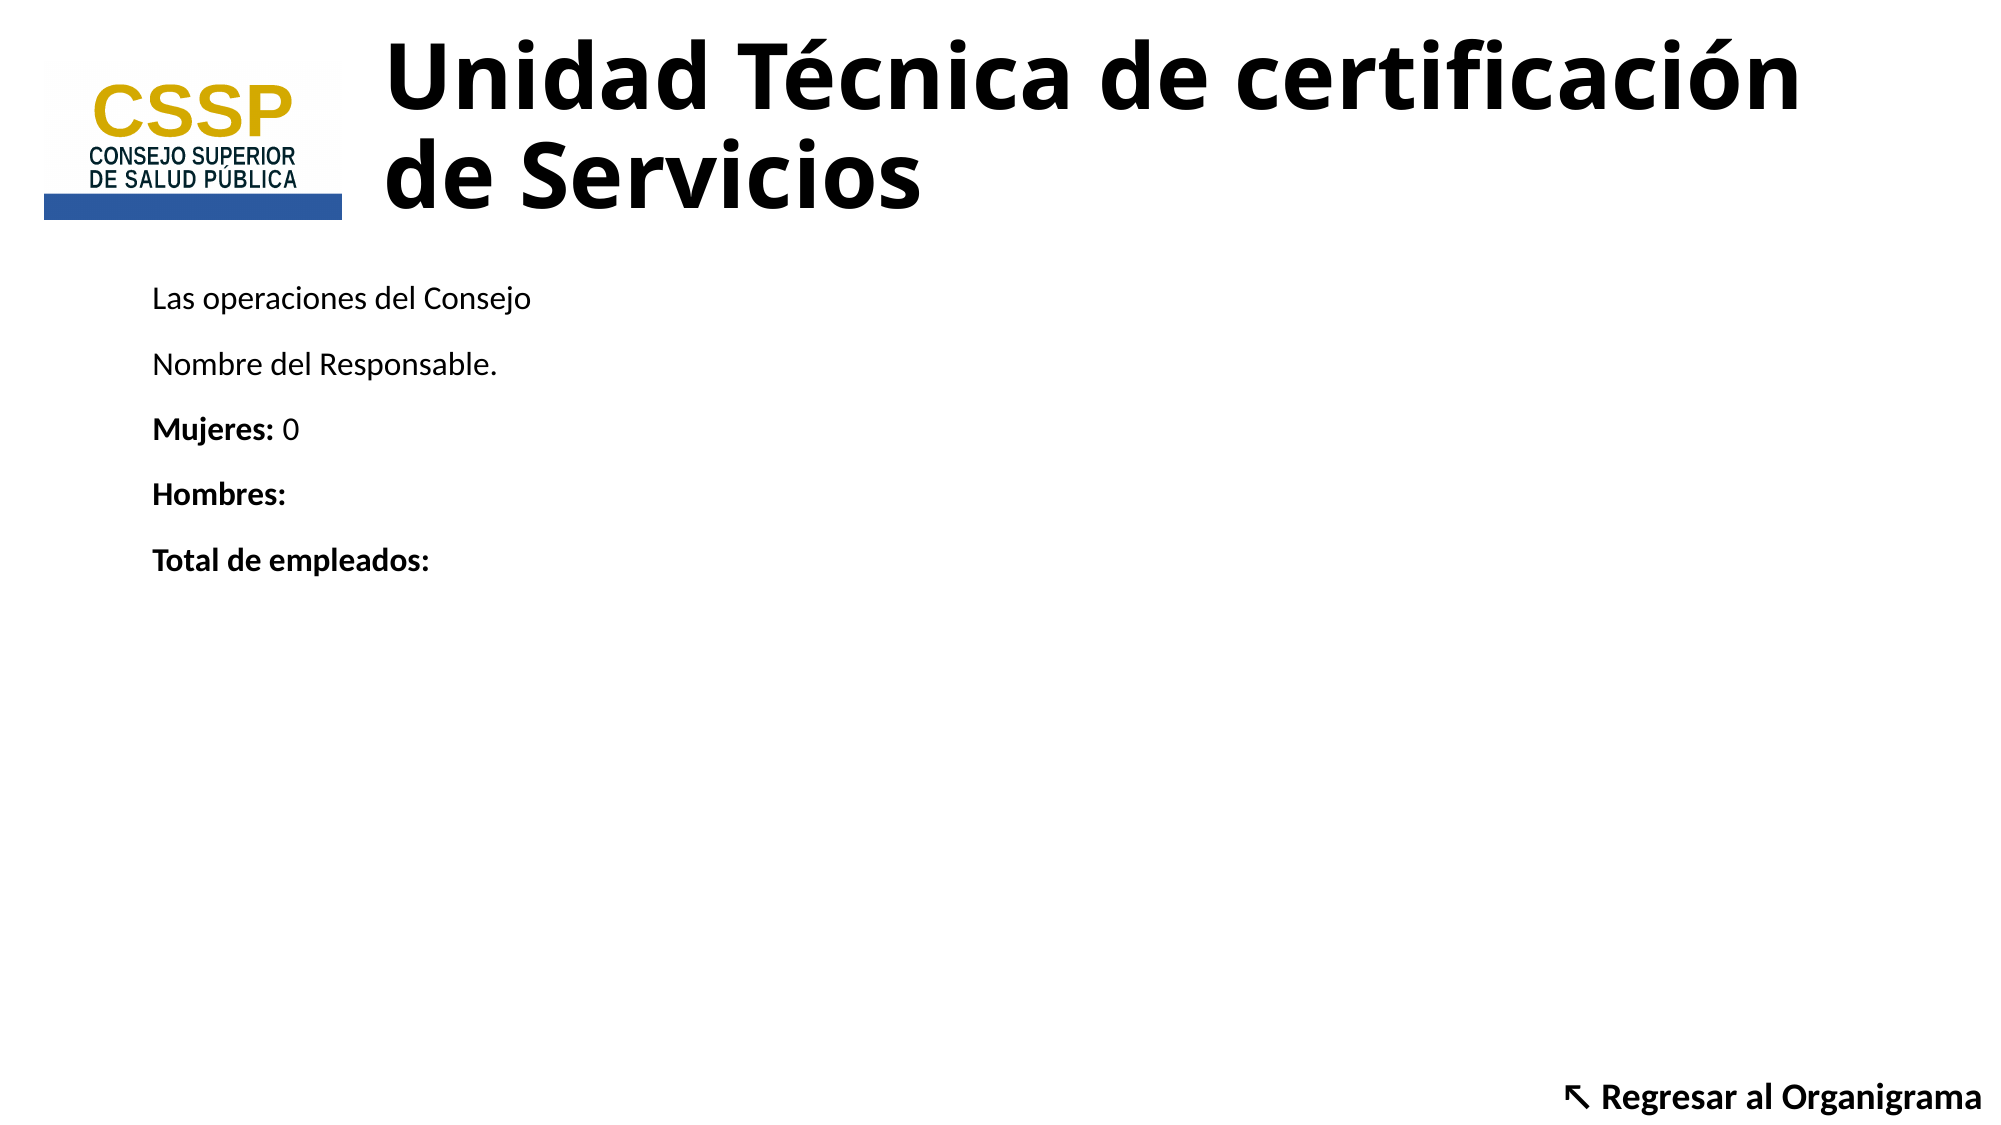

# Unidad Técnica de certificación de Servicios
Las operaciones del Consejo
Nombre del Responsable.
Mujeres: 0
Hombres:
Total de empleados:
↖ Regresar al Organigrama